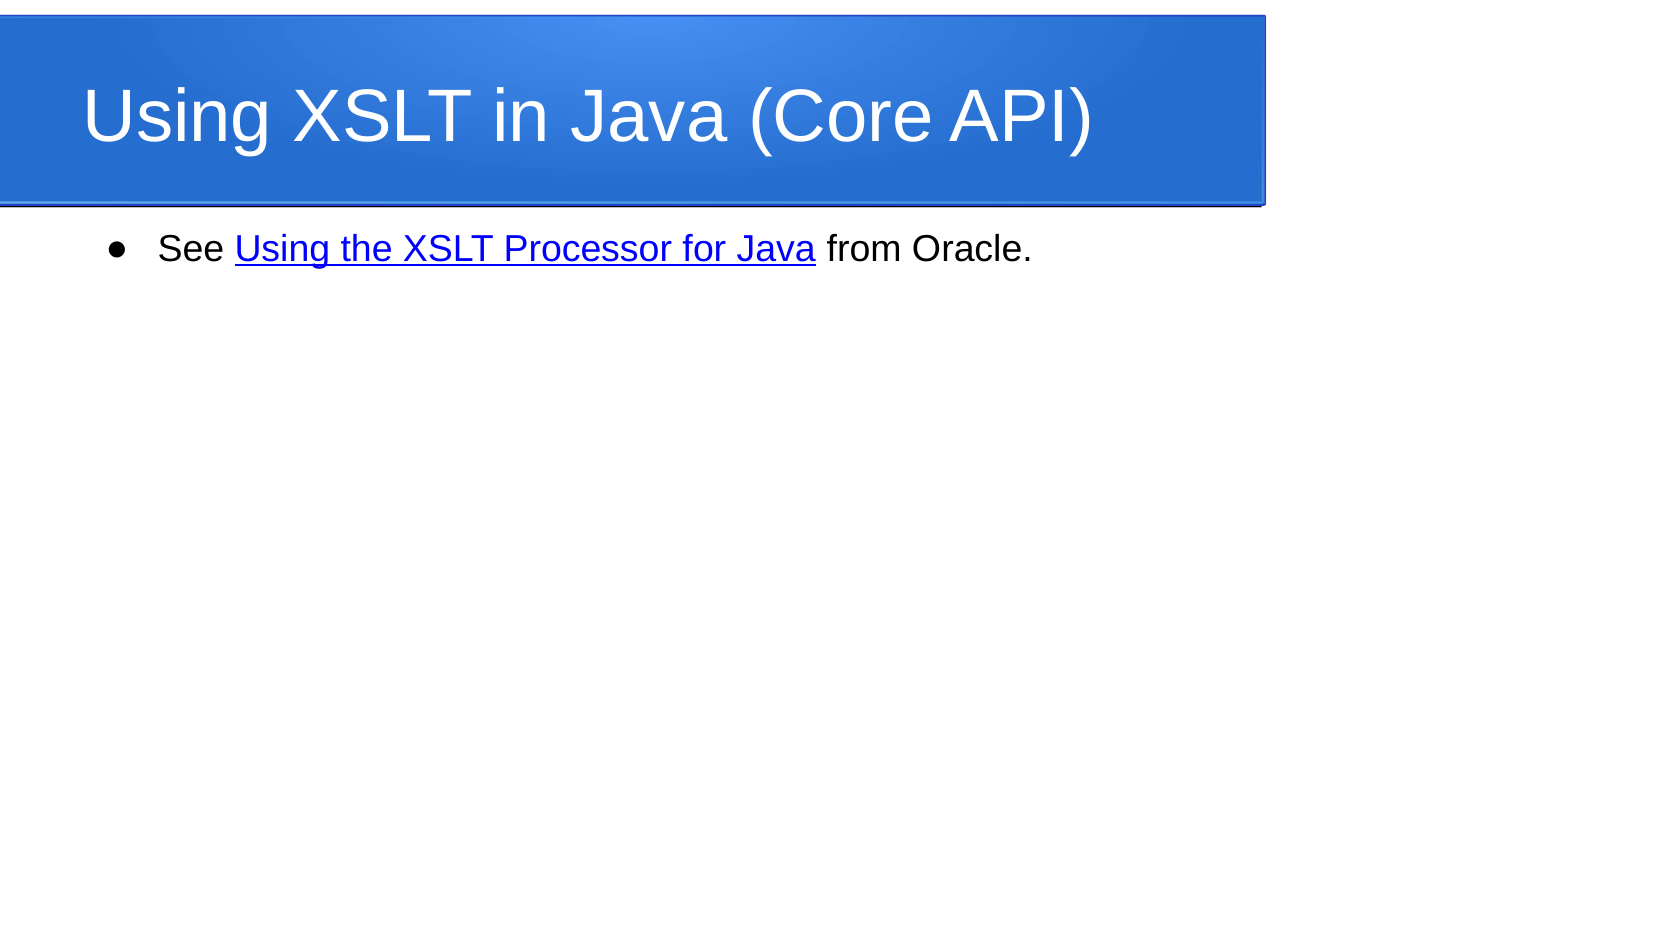

# Using XSLT in Java (Core API)
See Using the XSLT Processor for Java from Oracle.